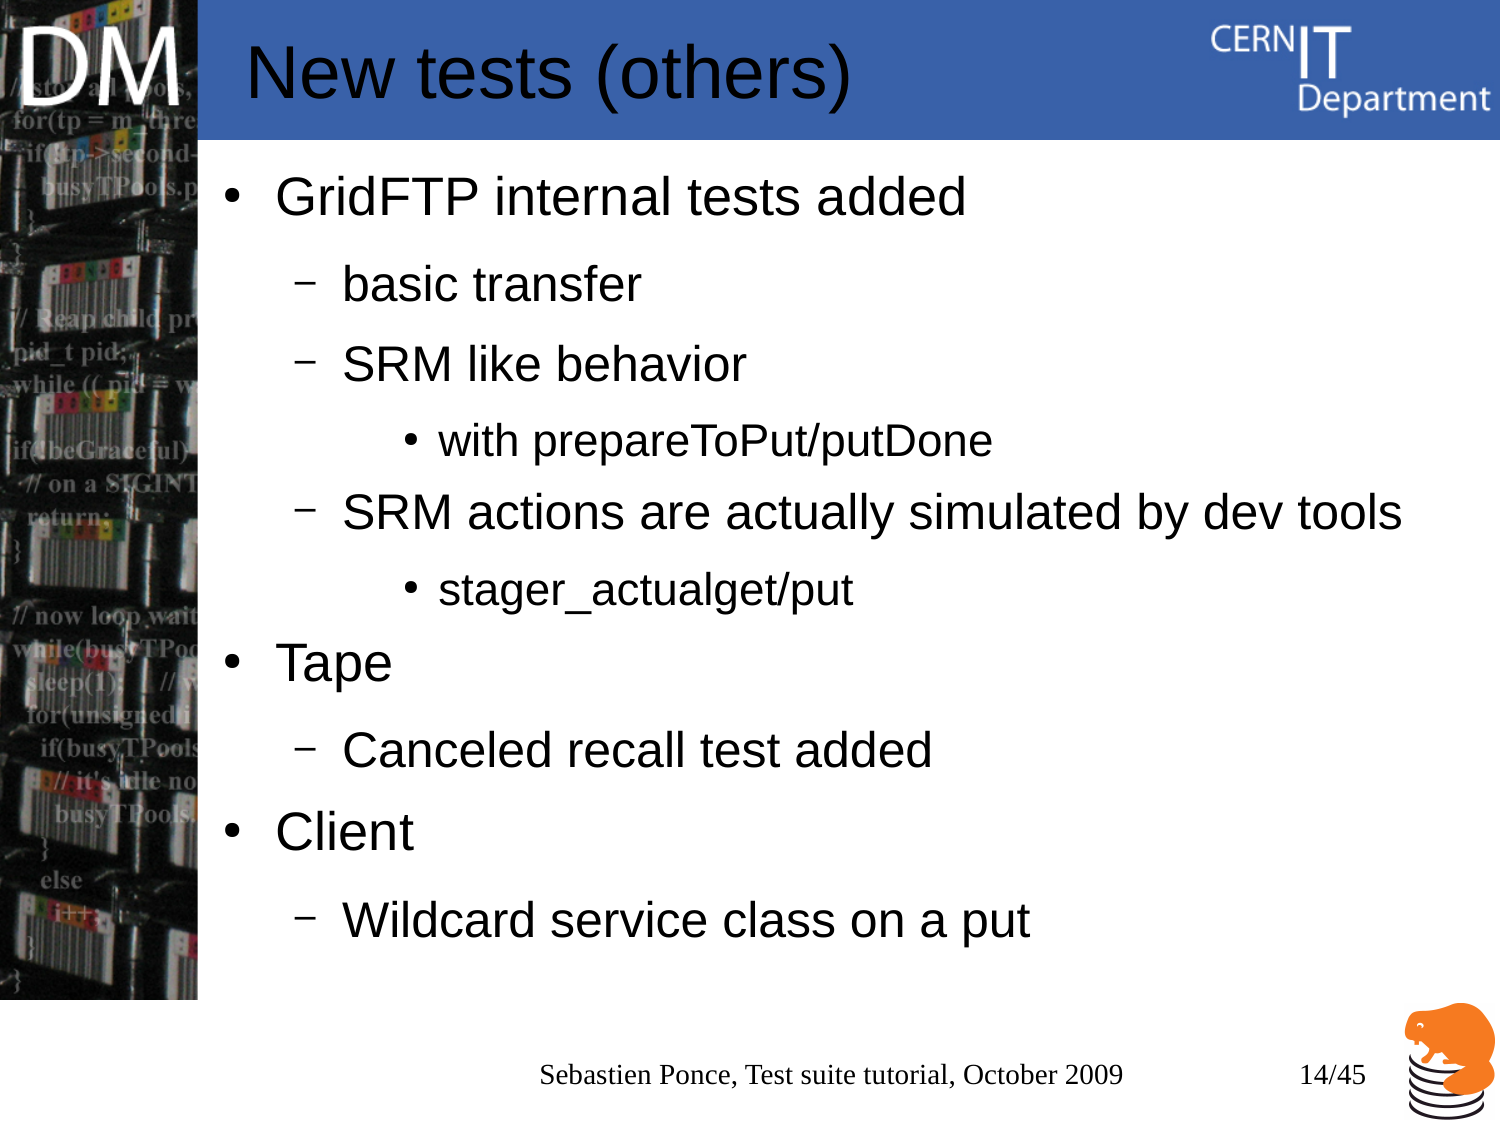

# New tests (others)
GridFTP internal tests added
basic transfer
SRM like behavior
with prepareToPut/putDone
SRM actions are actually simulated by dev tools
stager_actualget/put
Tape
Canceled recall test added
Client
Wildcard service class on a put